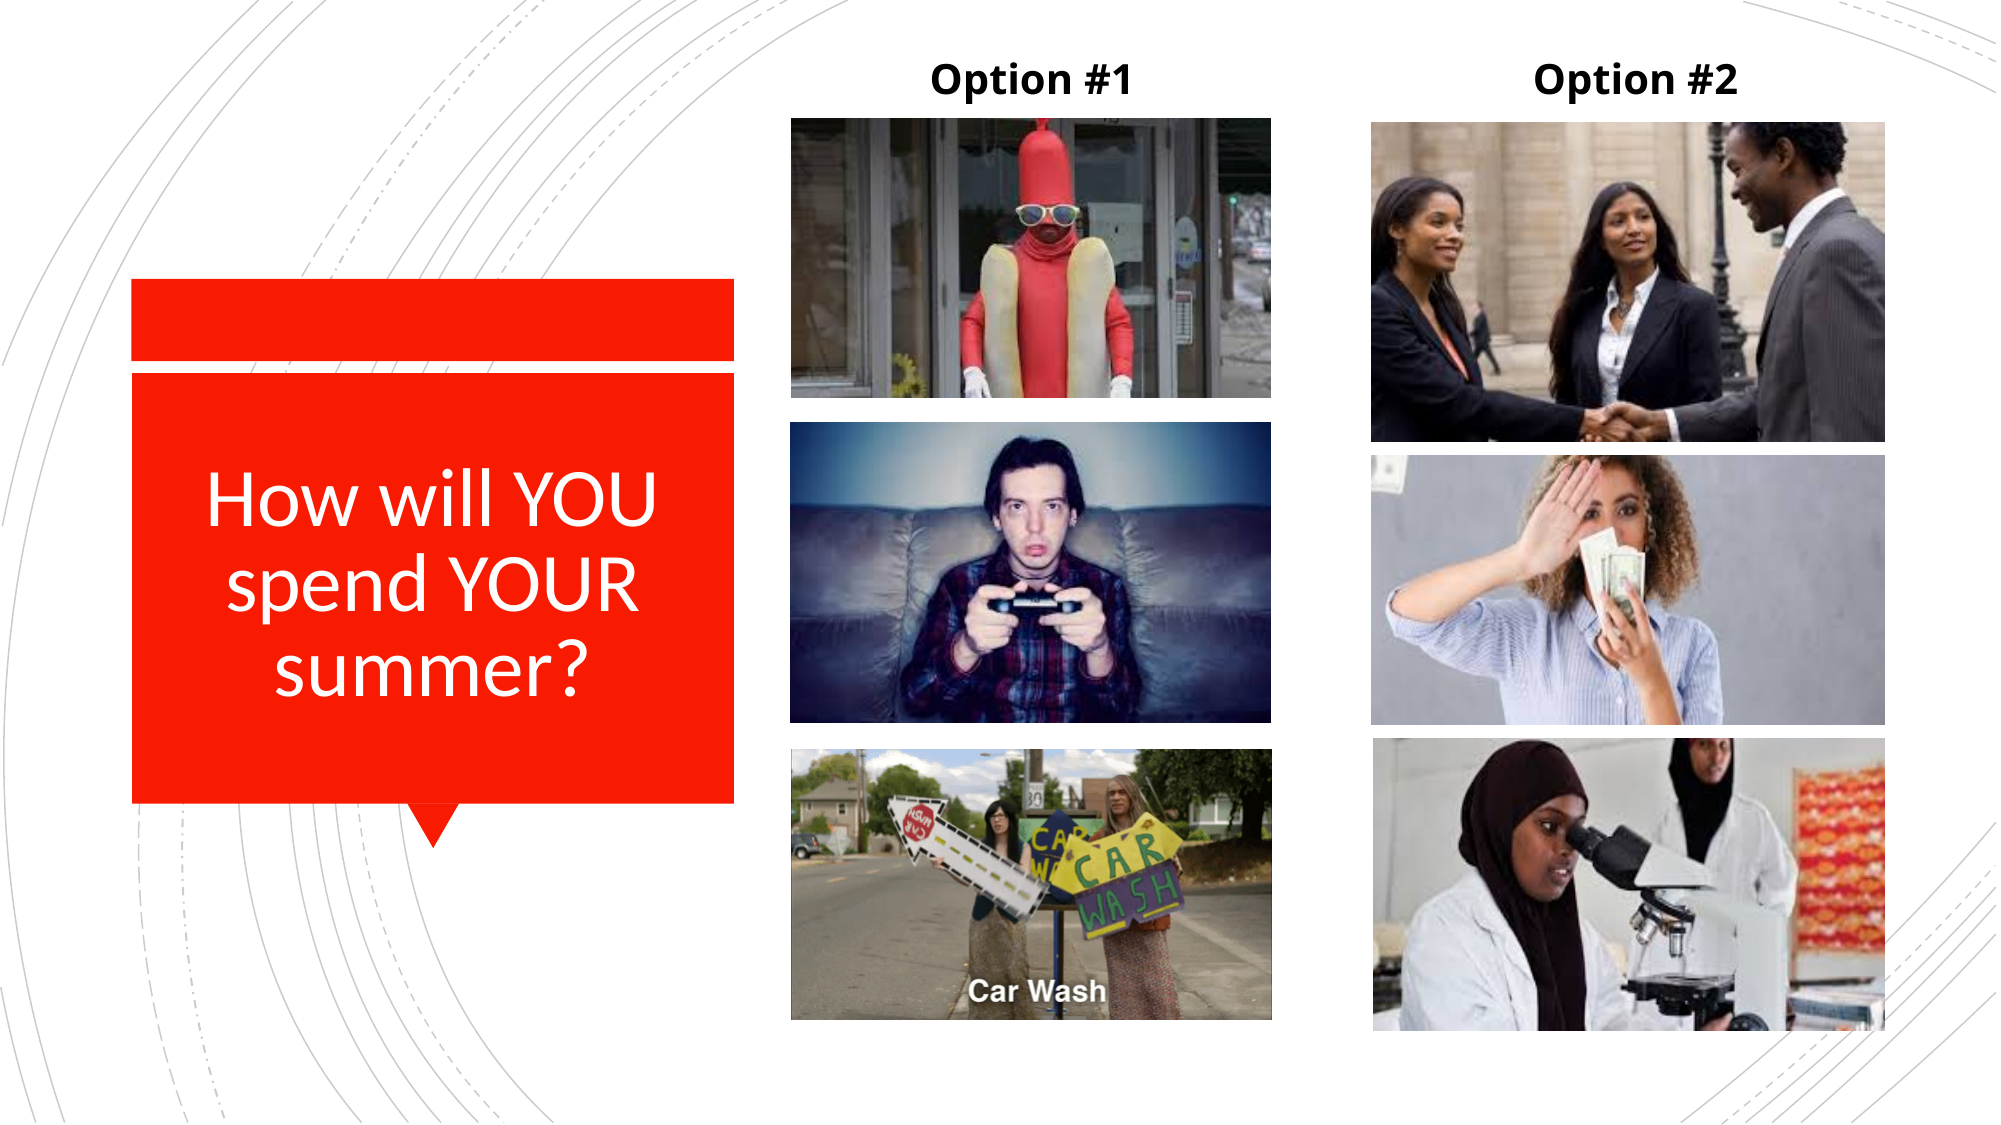

Option #1
Option #2
# How will YOU spend YOUR summer?